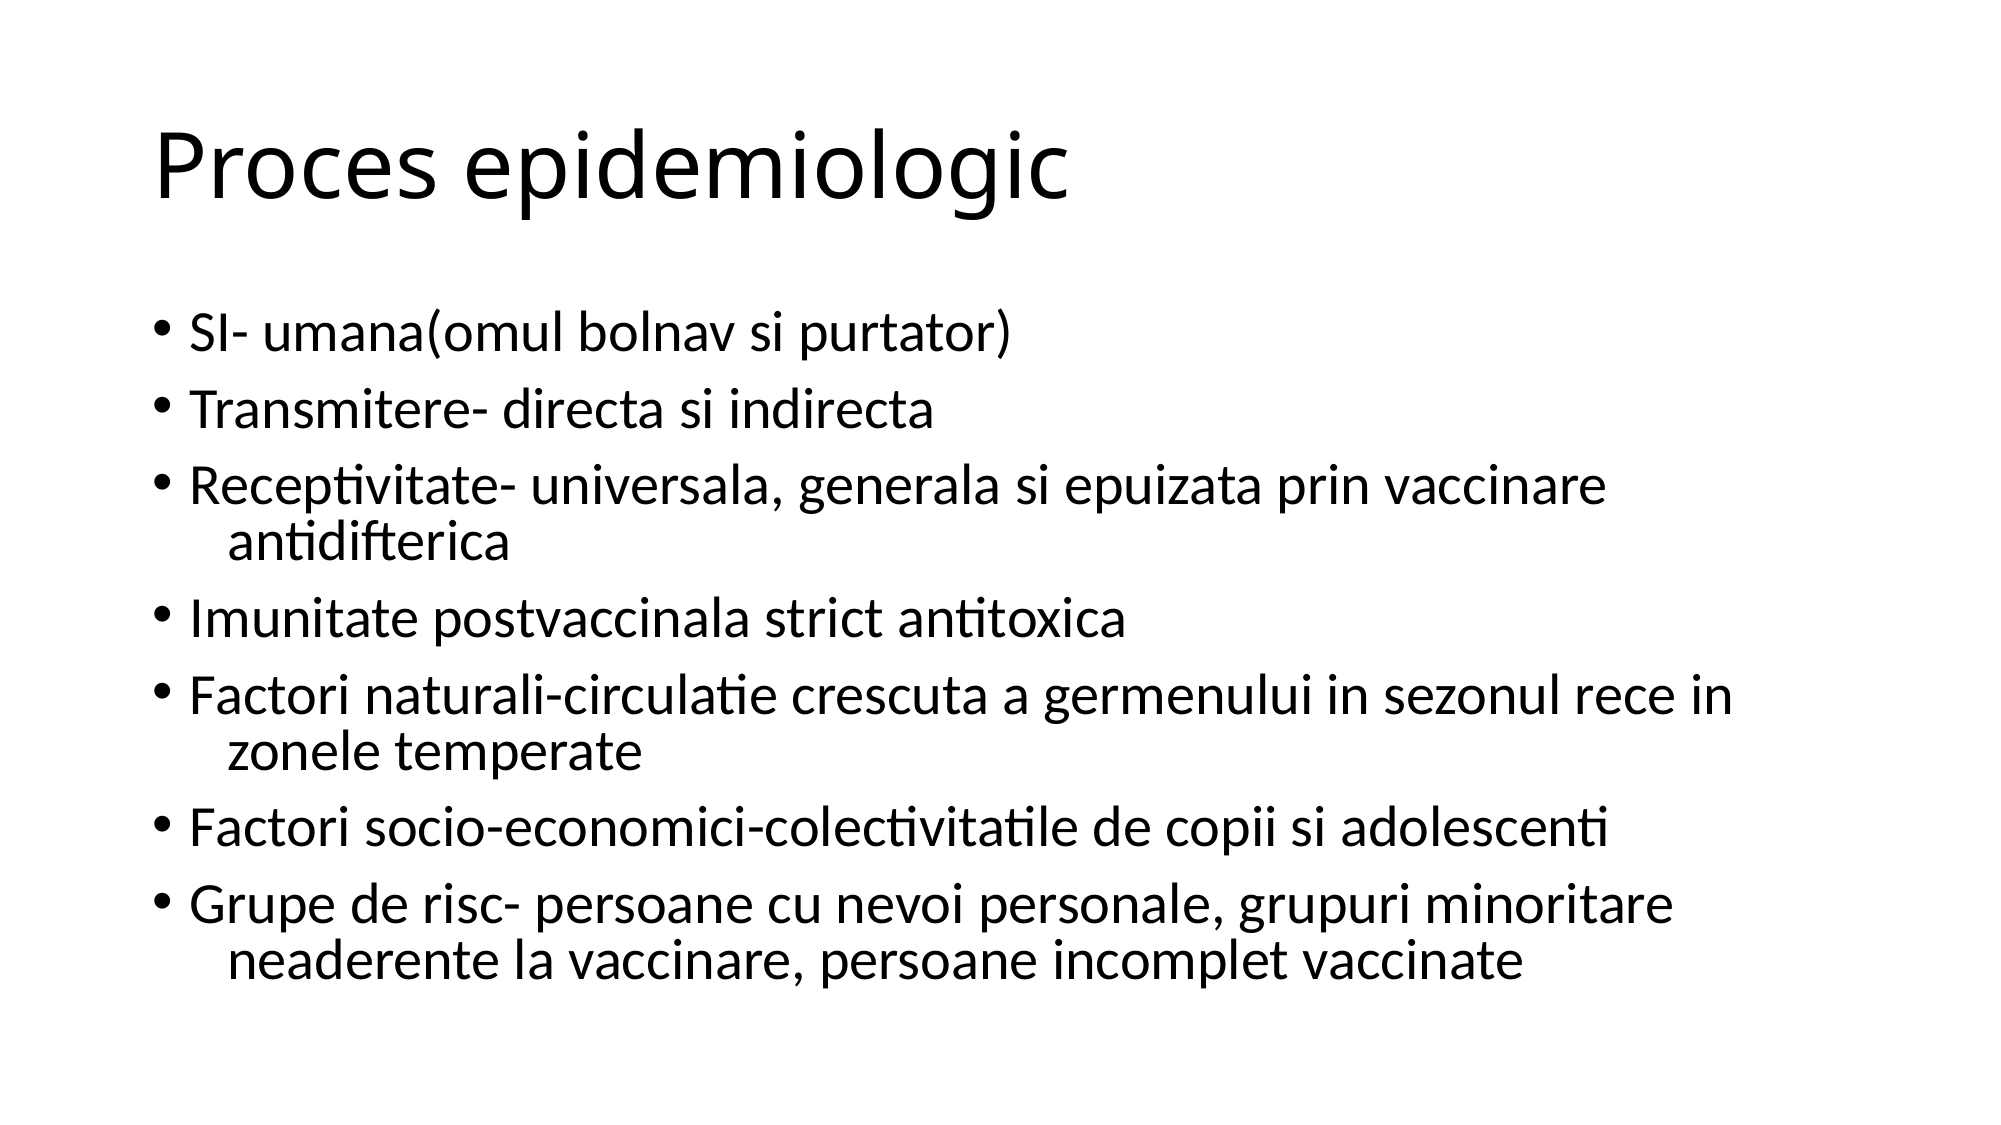

# Proces epidemiologic
SI- umana(omul bolnav si purtator)
Transmitere- directa si indirecta
Receptivitate- universala, generala si epuizata prin vaccinare antidifterica
Imunitate postvaccinala strict antitoxica
Factori naturali-circulatie crescuta a germenului in sezonul rece in zonele temperate
Factori socio-economici-colectivitatile de copii si adolescenti
Grupe de risc- persoane cu nevoi personale, grupuri minoritare neaderente la vaccinare, persoane incomplet vaccinate